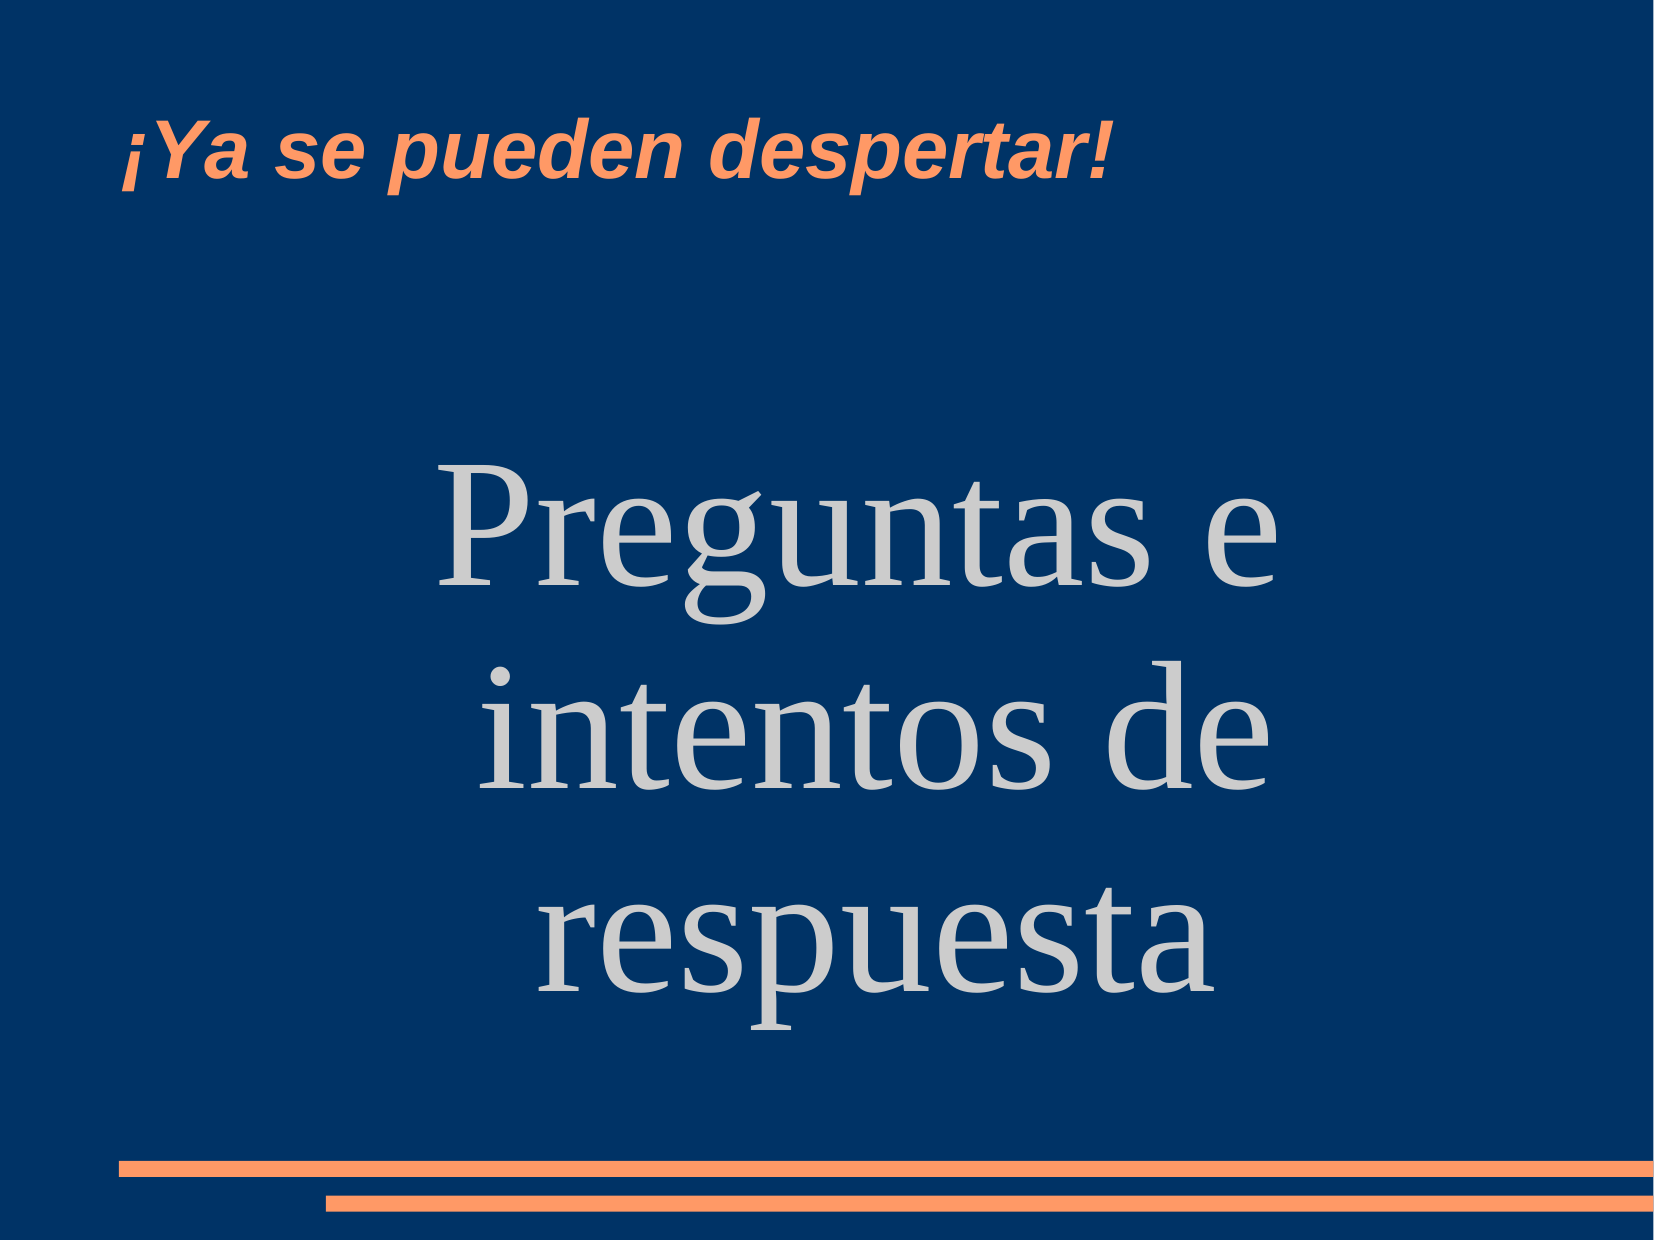

# ¡Ya se pueden despertar!
Preguntas e intentos de respuesta